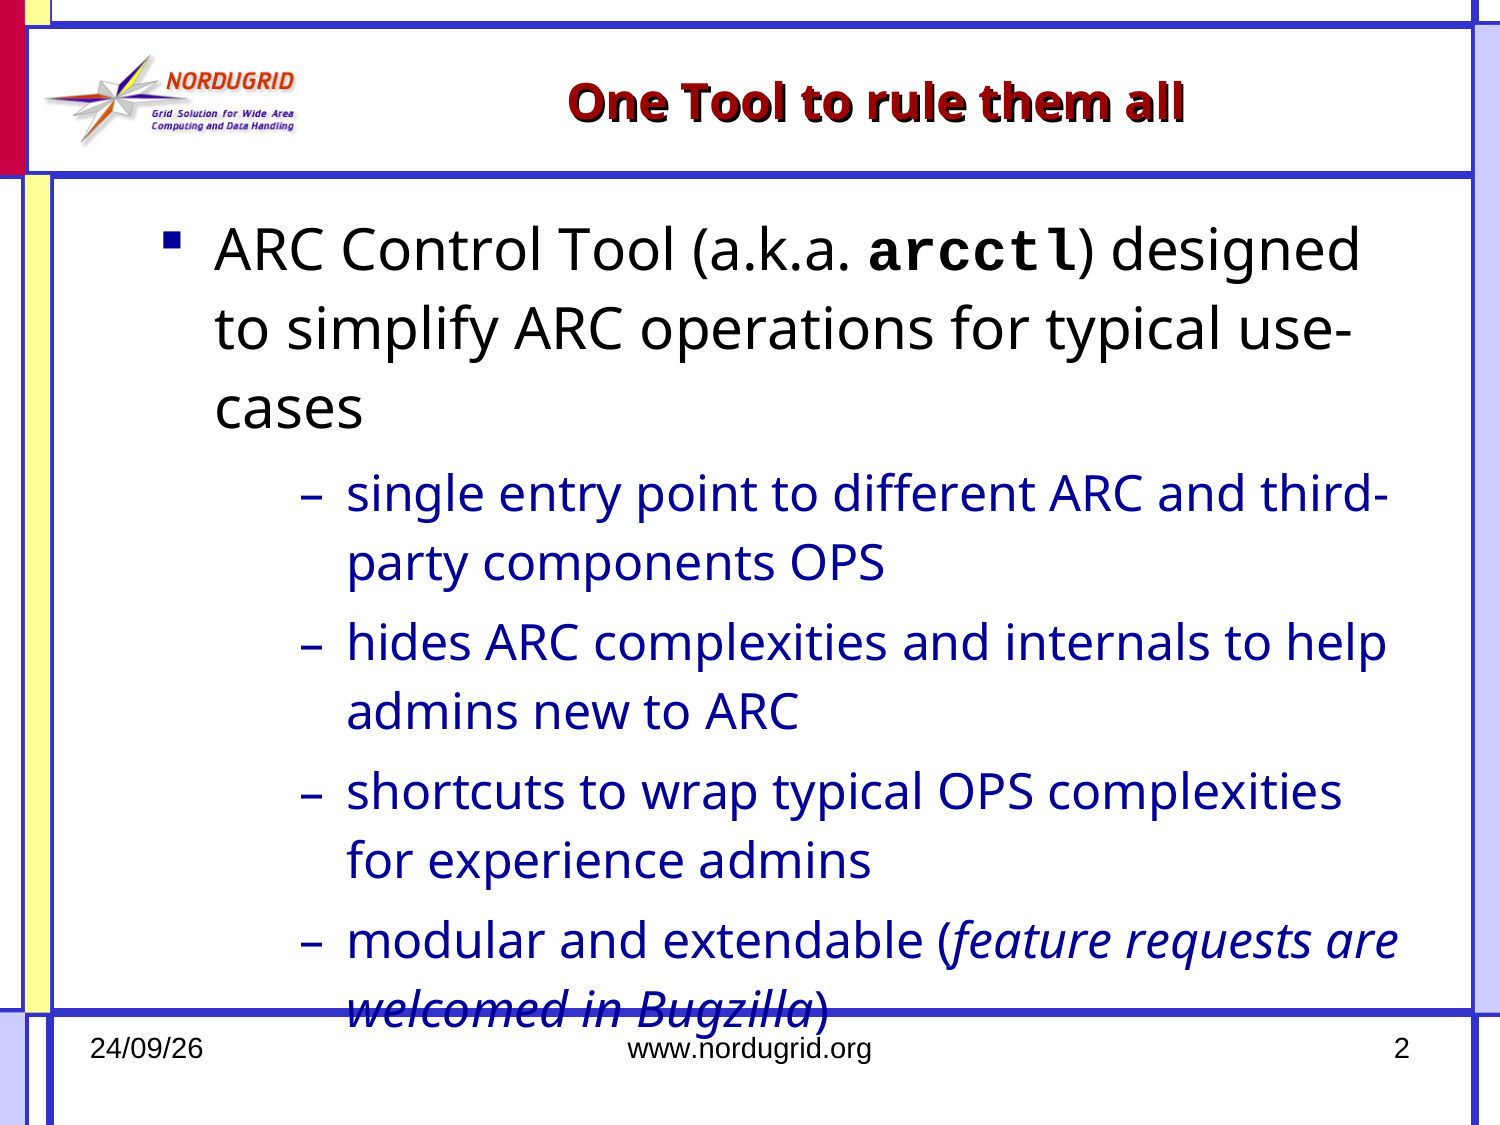

One Tool to rule them all
# ARC Control Tool (a.k.a. arcctl) designed to simplify ARC operations for typical use-cases
single entry point to different ARC and third-party components OPS
hides ARC complexities and internals to help admins new to ARC
shortcuts to wrap typical OPS complexities for experience admins
modular and extendable (feature requests are welcomed in Bugzilla)
www.nordugrid.org
2